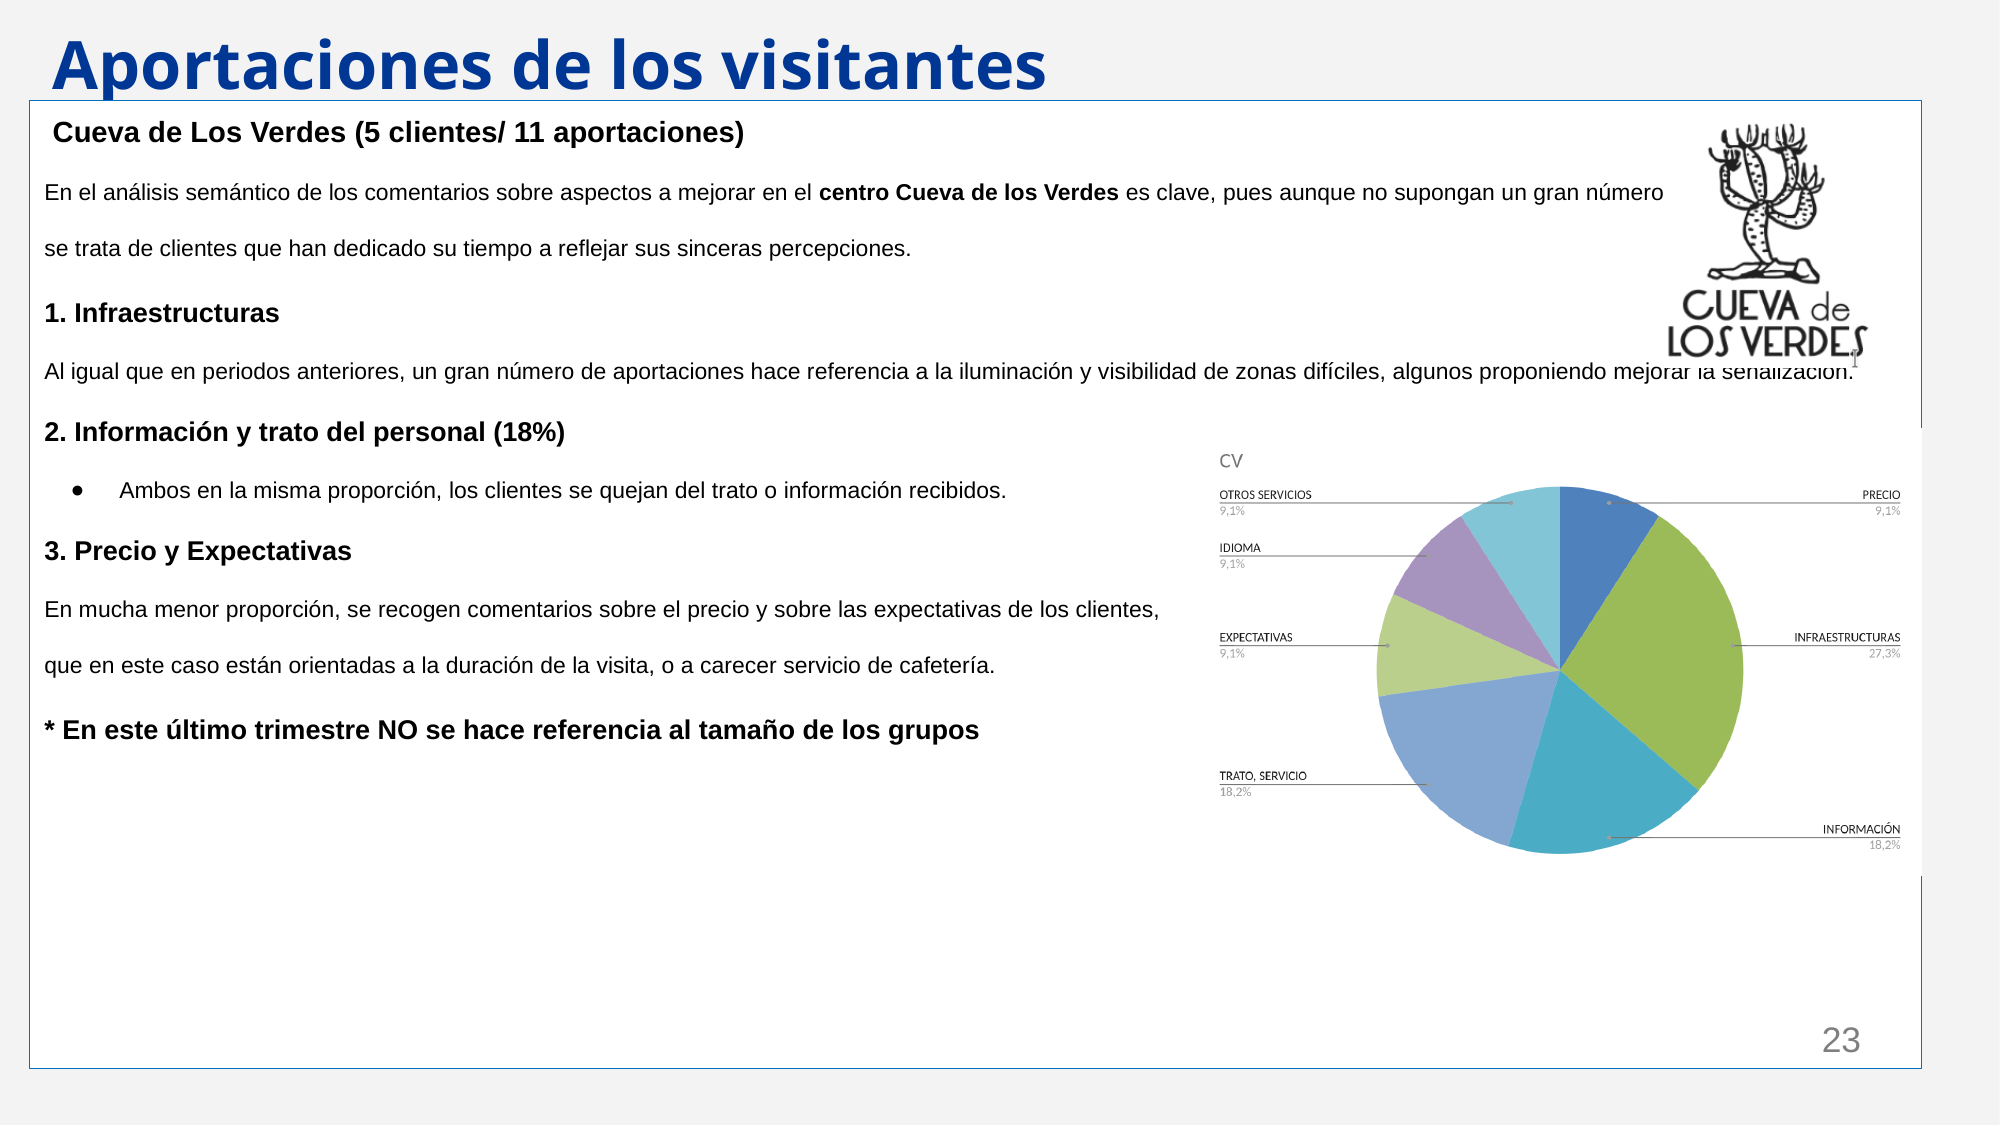

Aportaciones de los visitantes
 Cueva de Los Verdes (5 clientes/ 11 aportaciones)
En el análisis semántico de los comentarios sobre aspectos a mejorar en el centro Cueva de los Verdes es clave, pues aunque no supongan un gran número,
se trata de clientes que han dedicado su tiempo a reflejar sus sinceras percepciones.
1. Infraestructuras
Al igual que en periodos anteriores, un gran número de aportaciones hace referencia a la iluminación y visibilidad de zonas difíciles, algunos proponiendo mejorar la señalización.
2. Información y trato del personal (18%)
Ambos en la misma proporción, los clientes se quejan del trato o información recibidos.
3. Precio y Expectativas
En mucha menor proporción, se recogen comentarios sobre el precio y sobre las expectativas de los clientes,
que en este caso están orientadas a la duración de la visita, o a carecer servicio de cafetería.
* En este último trimestre NO se hace referencia al tamaño de los grupos